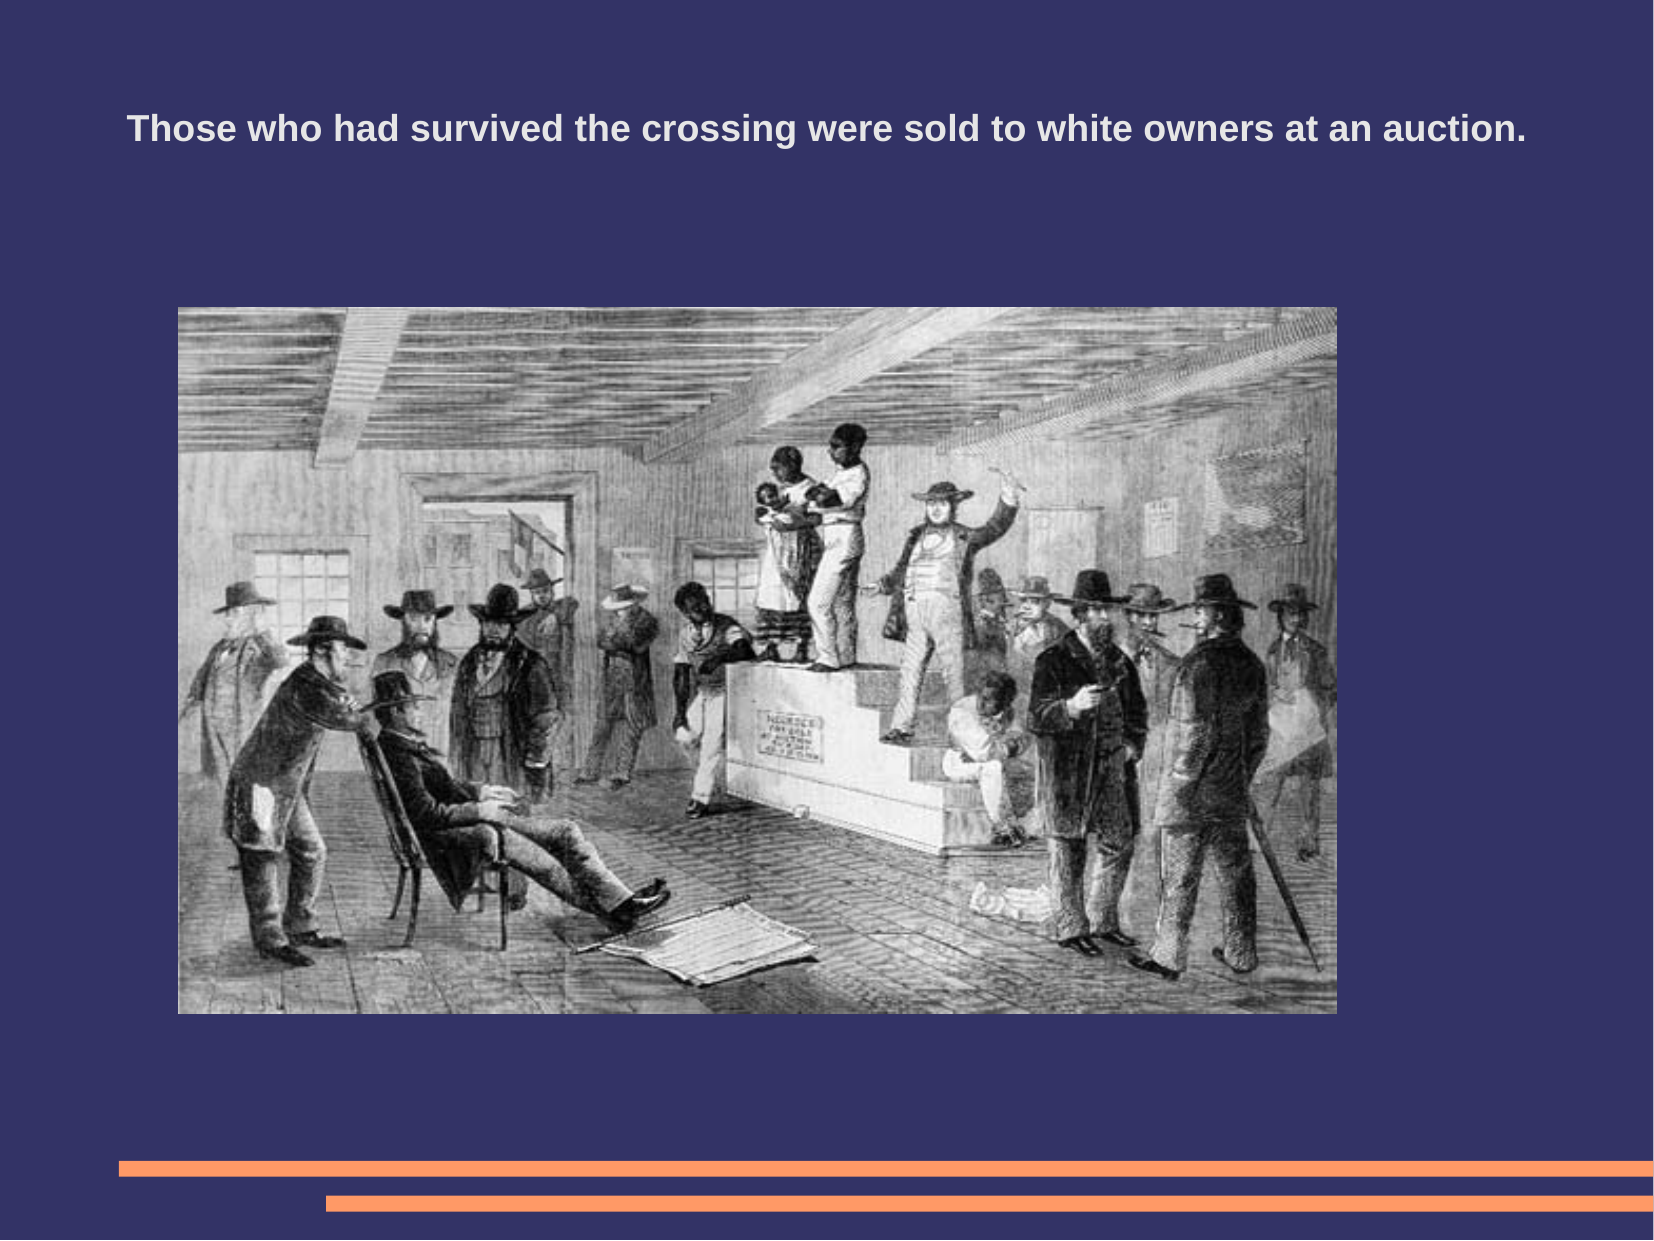

# Those who had survived the crossing were sold to white owners at an auction.